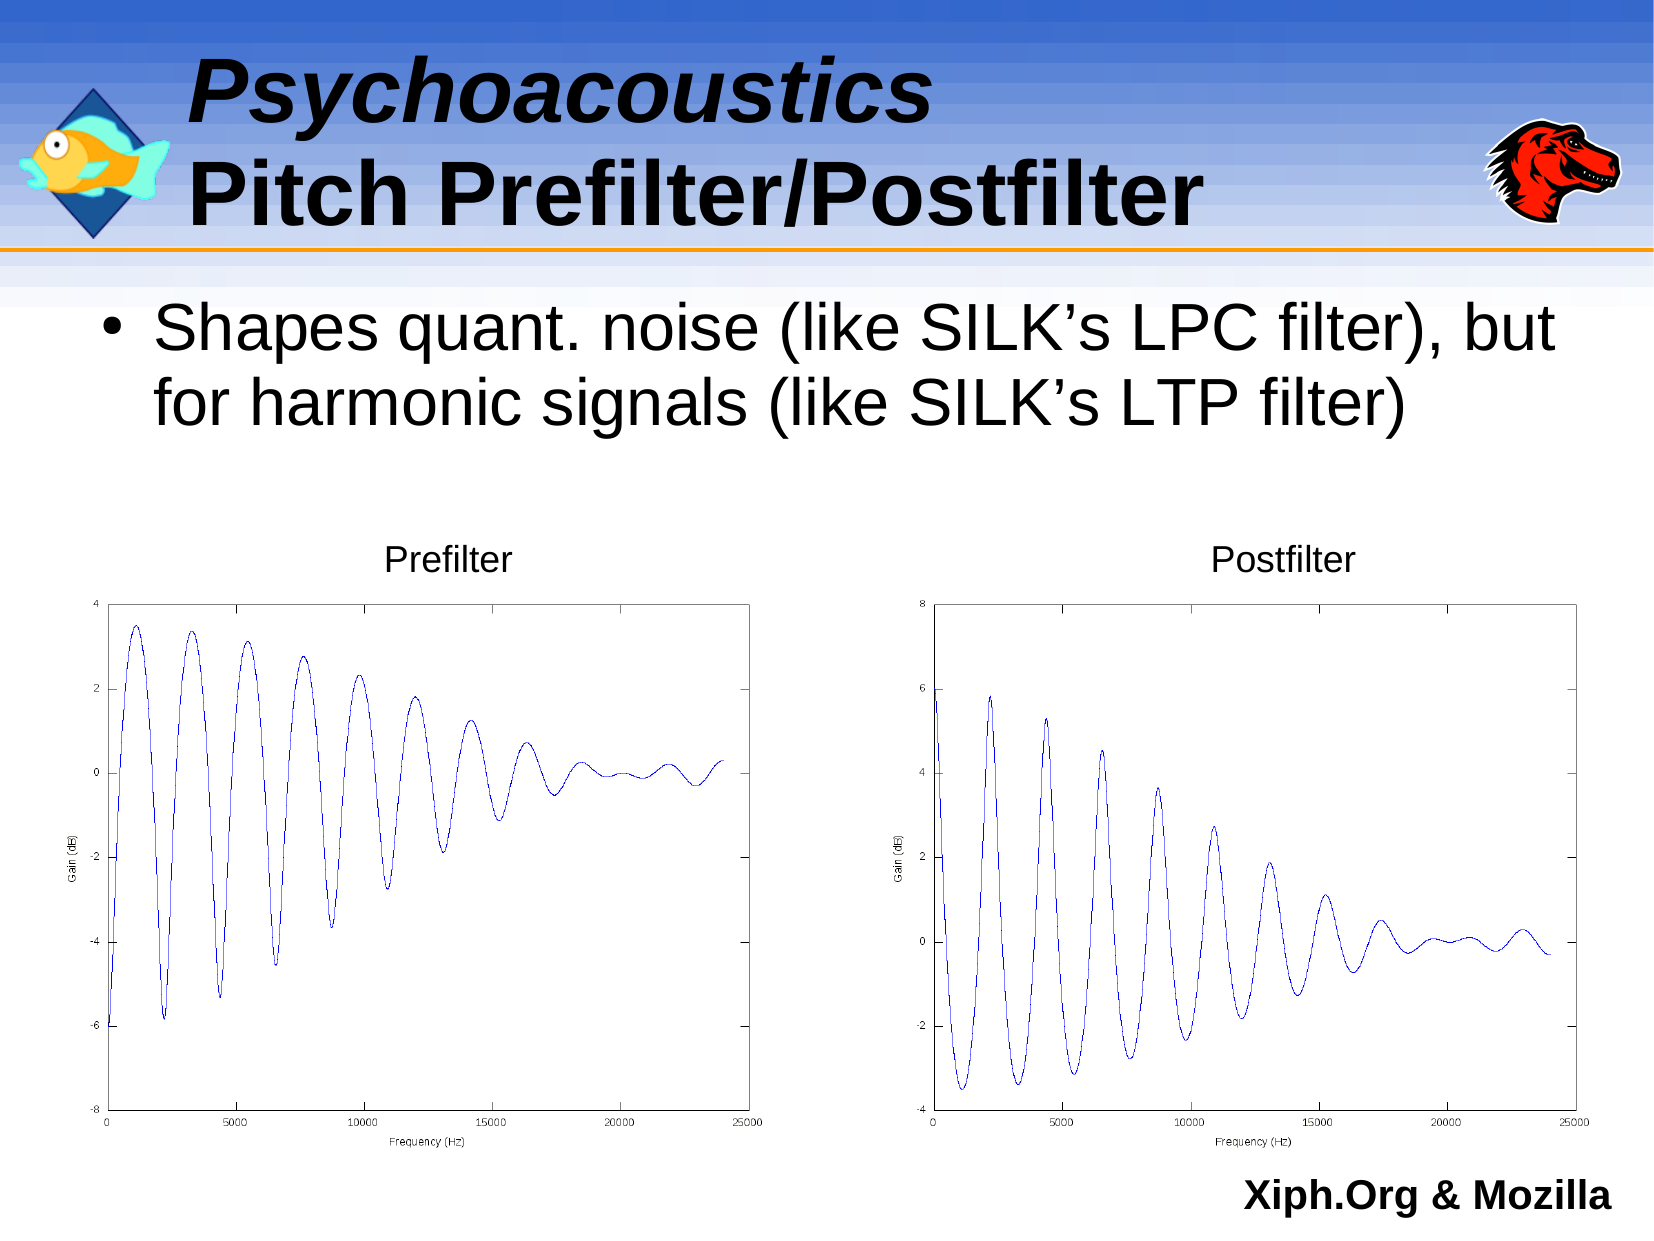

# Psychoacoustics Pitch Prefilter/Postfilter
Shapes quant. noise (like SILK’s LPC filter), but for harmonic signals (like SILK’s LTP filter)
Prefilter
Postfilter